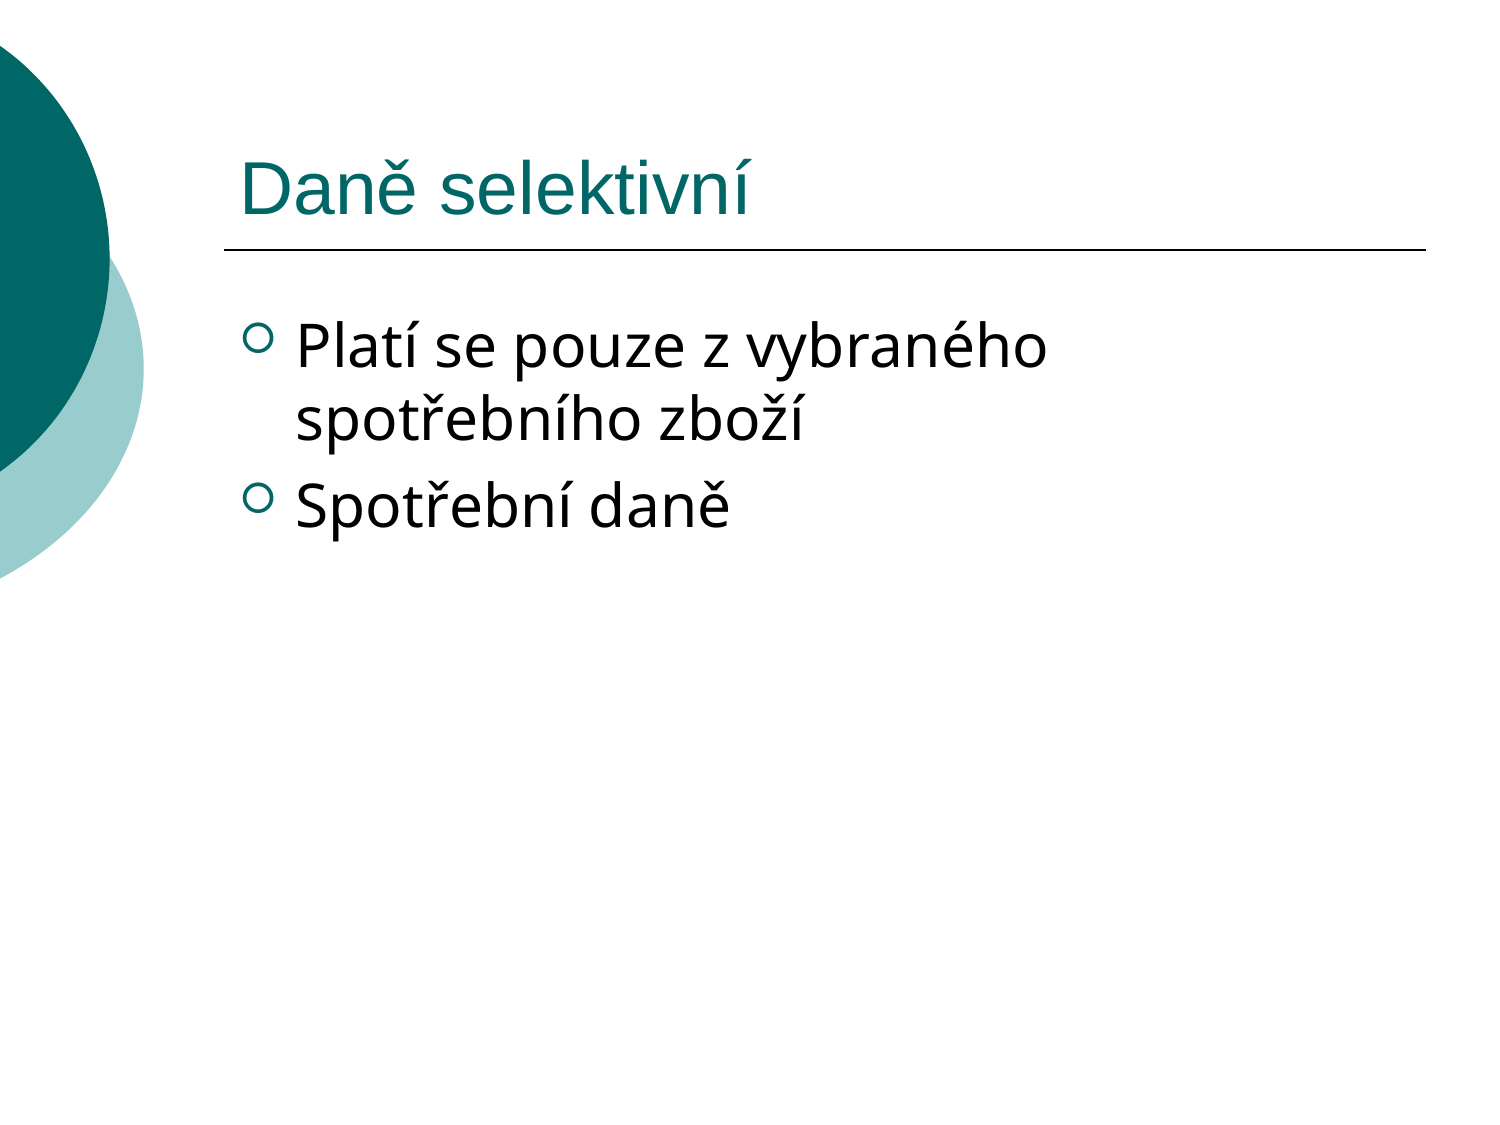

# Daně selektivní
Platí se pouze z vybraného spotřebního zboží
Spotřební daně